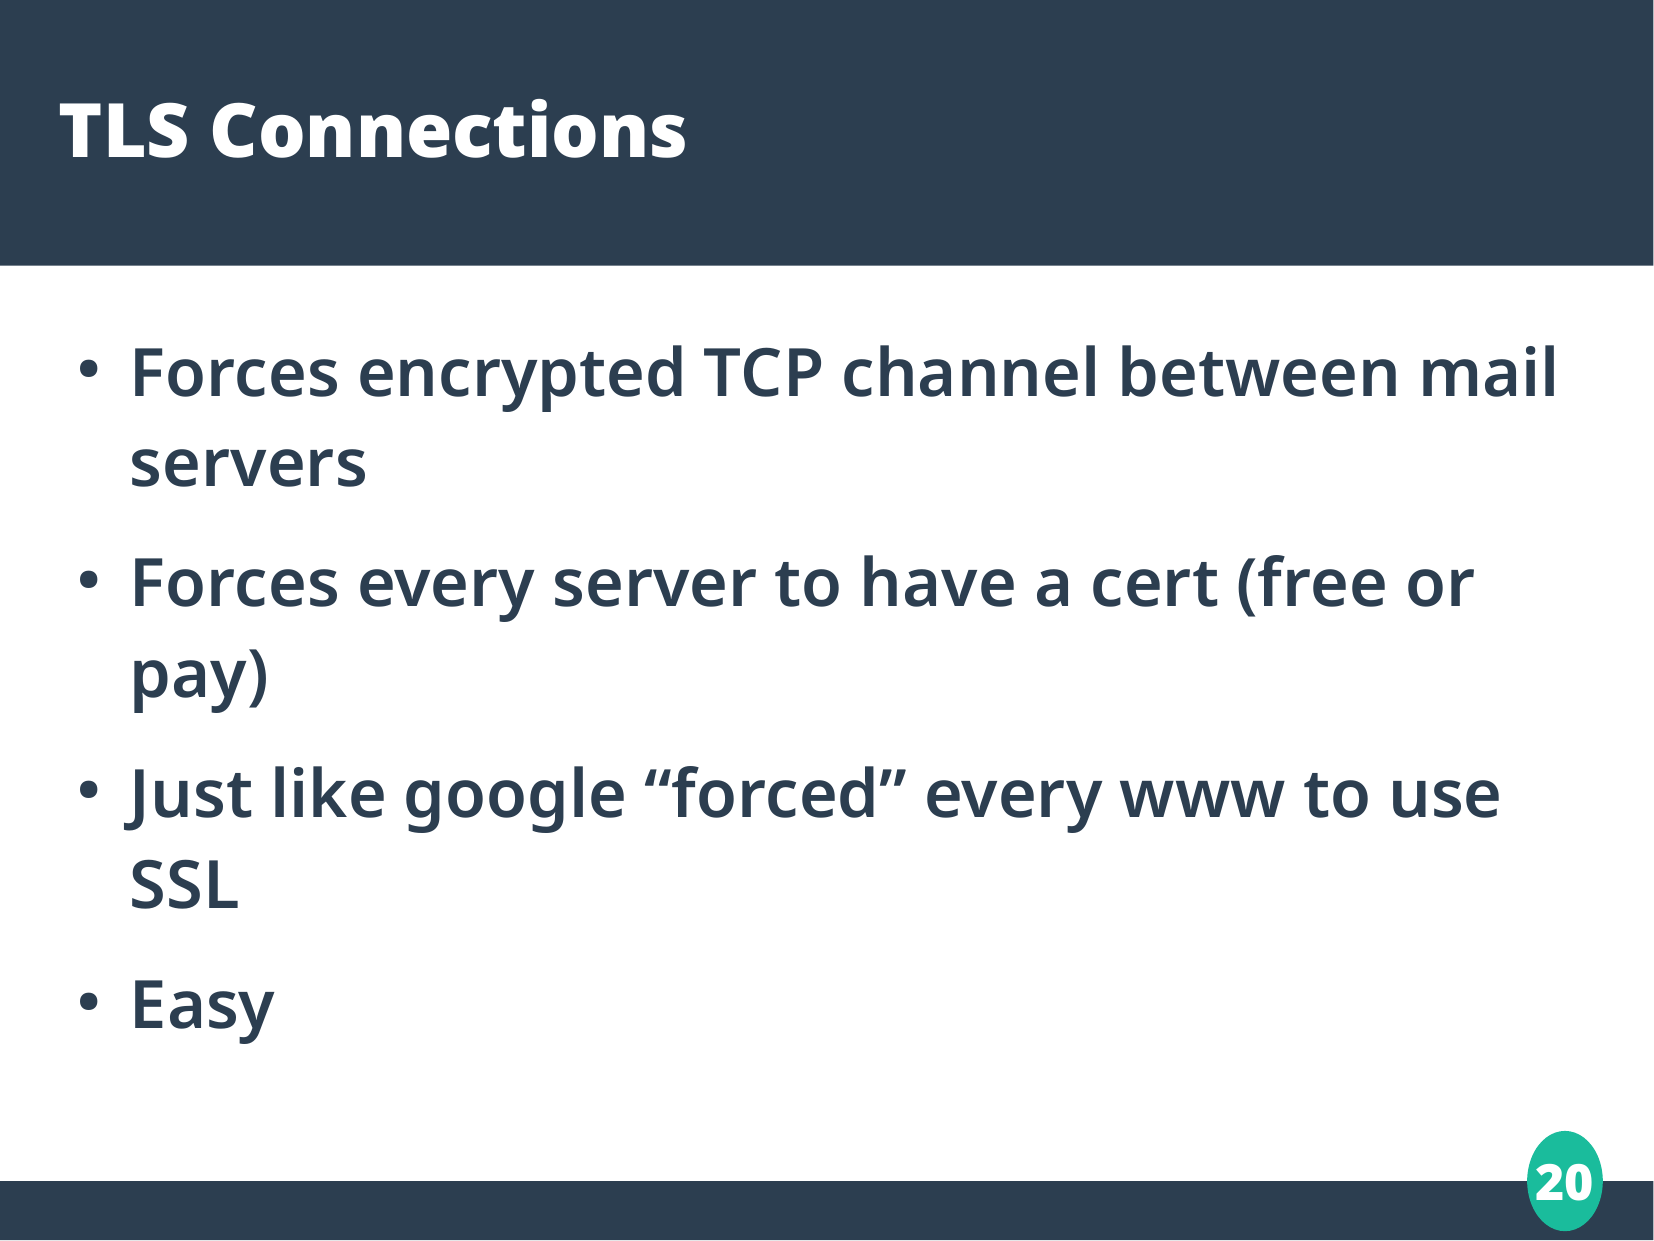

# TLS Connections
Forces encrypted TCP channel between mail servers
Forces every server to have a cert (free or pay)
Just like google “forced” every www to use SSL
Easy